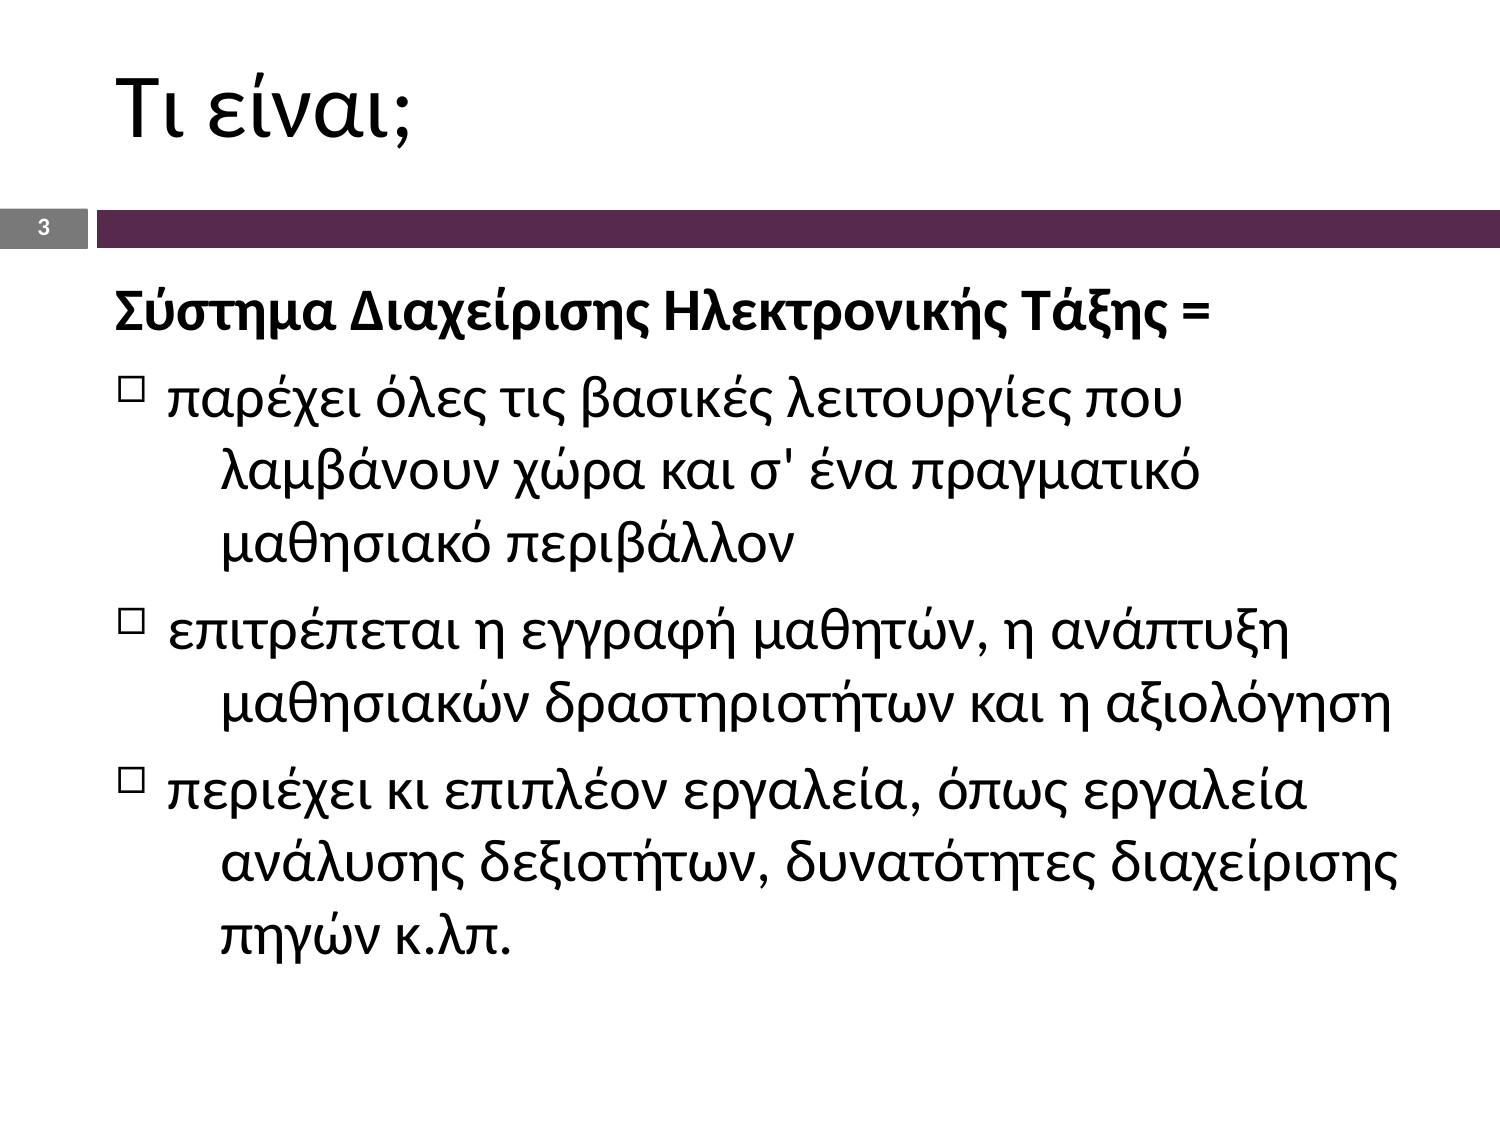

# Τι είναι;
2
Σύστημα Διαχείρισης Ηλεκτρονικής Τάξης =
παρέχει όλες τις βασικές λειτουργίες που λαμβάνουν χώρα και σ' ένα πραγματικό μαθησιακό περιβάλλον
επιτρέπεται η εγγραφή μαθητών, η ανάπτυξη μαθησιακών δραστηριοτήτων και η αξιολόγηση
περιέχει κι επιπλέον εργαλεία, όπως εργαλεία ανάλυσης δεξιοτήτων, δυνατότητες διαχείρισης πηγών κ.λπ.